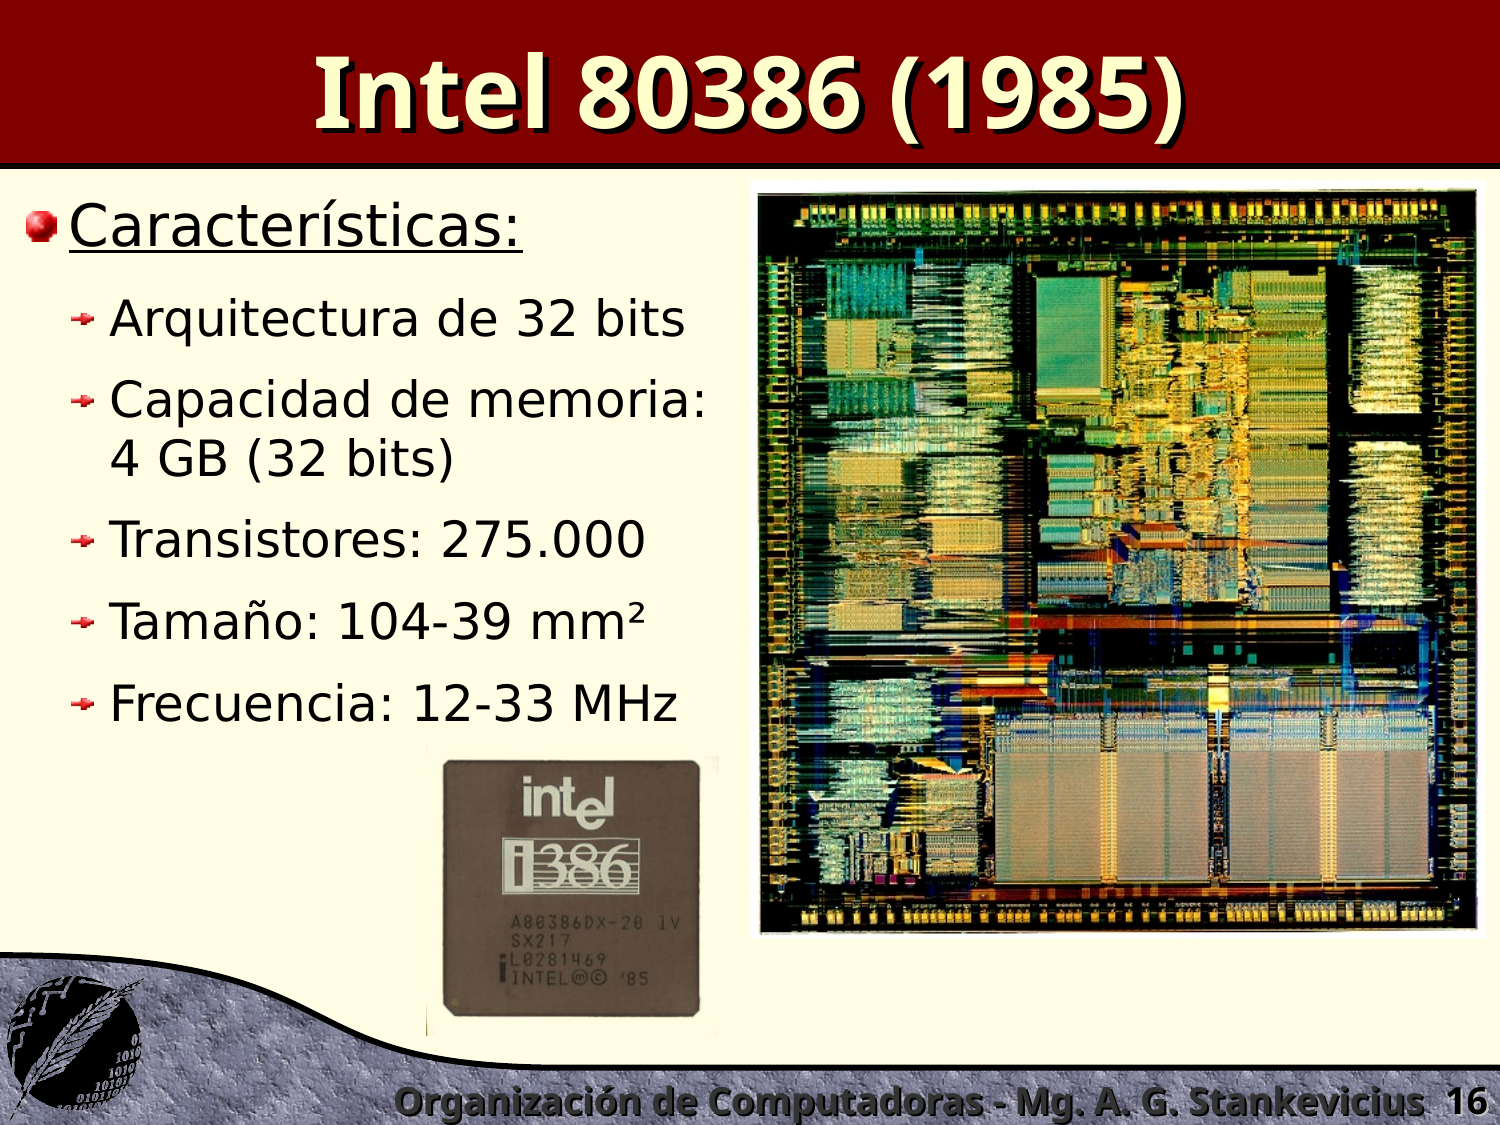

# Intel 80386 (1985)
Características:
Arquitectura de 32 bits
Capacidad de memoria:
4 GB (32 bits)
Transistores: 275.000
Tamaño: 104-39 mm²
Frecuencia: 12-33 MHz
16